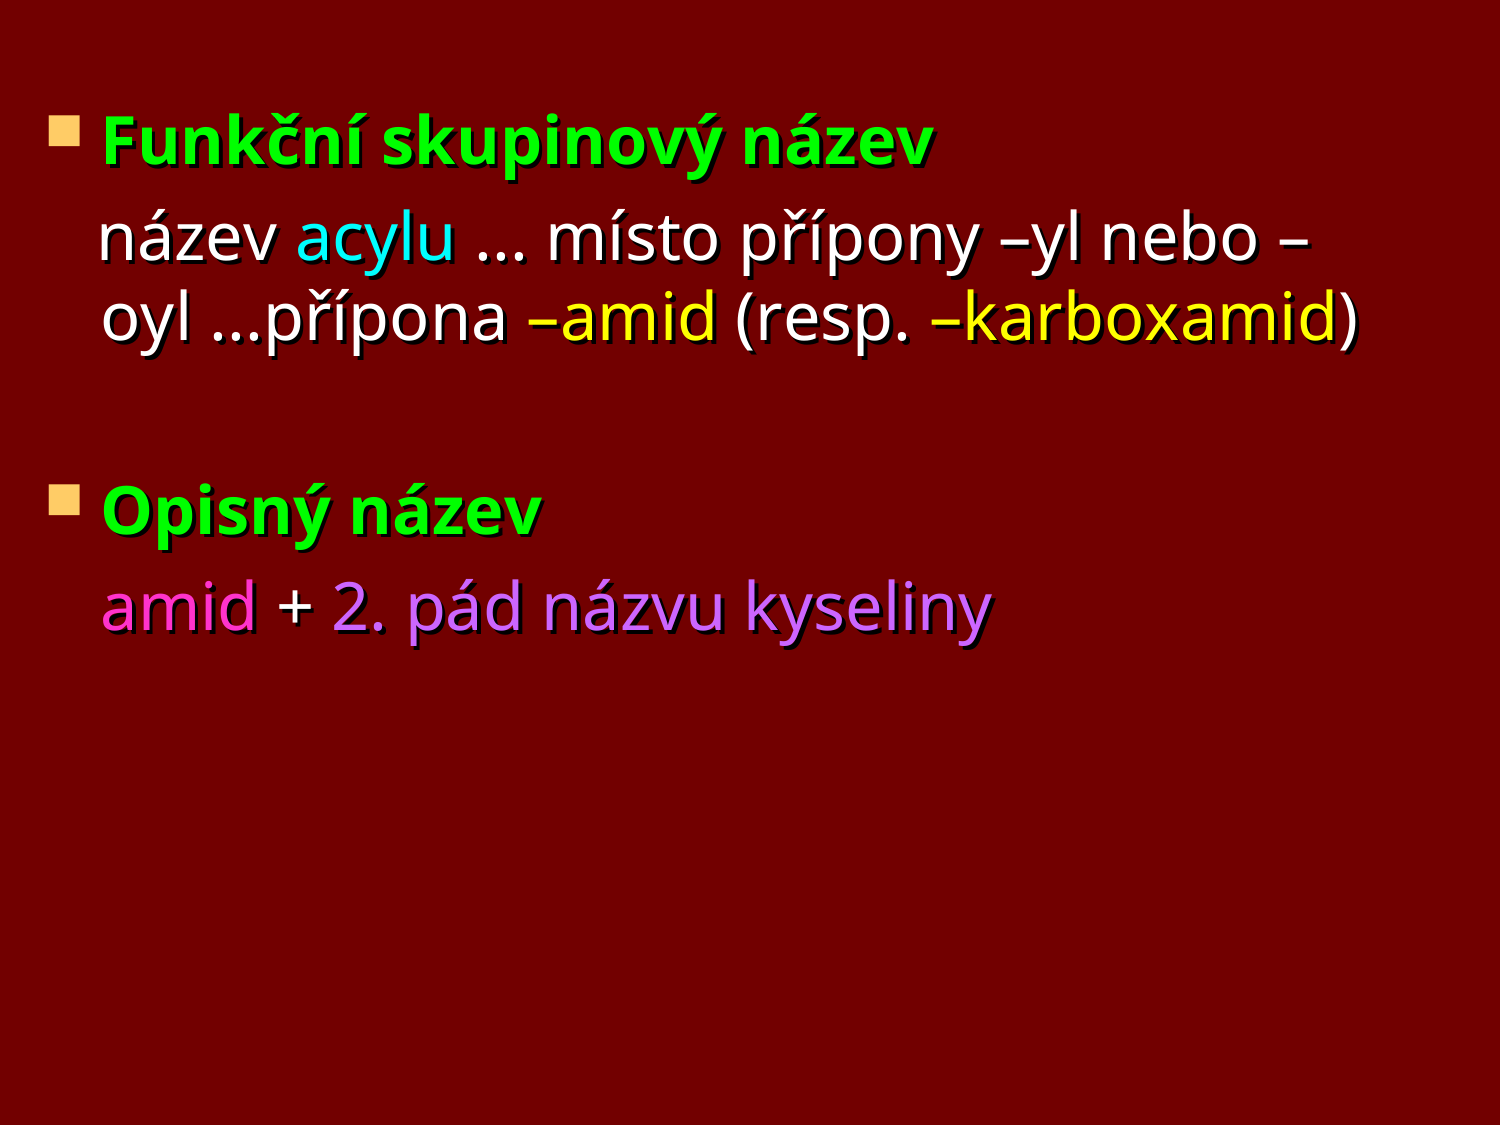

#
Funkční skupinový název
 název acylu ... místo přípony –yl nebo –oyl ...přípona –amid (resp. –karboxamid)
Opisný název
	amid + 2. pád názvu kyseliny